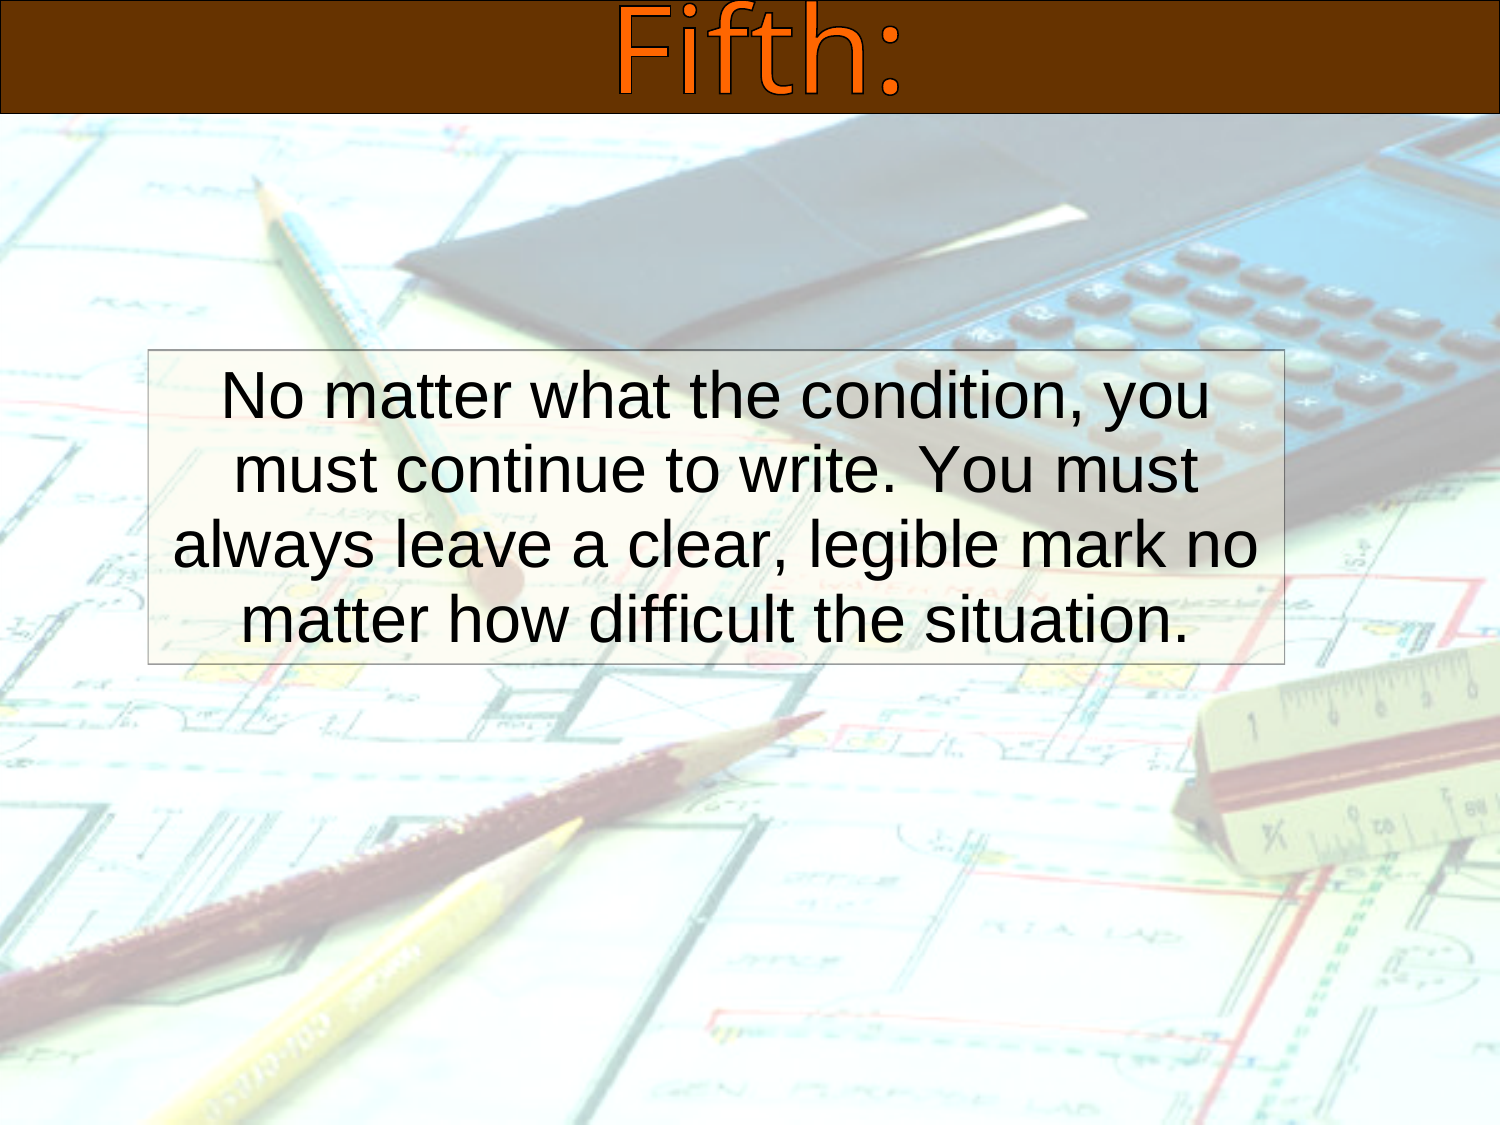

Fifth:
No matter what the condition, you must continue to write. You must always leave a clear, legible mark no matter how difficult the situation.